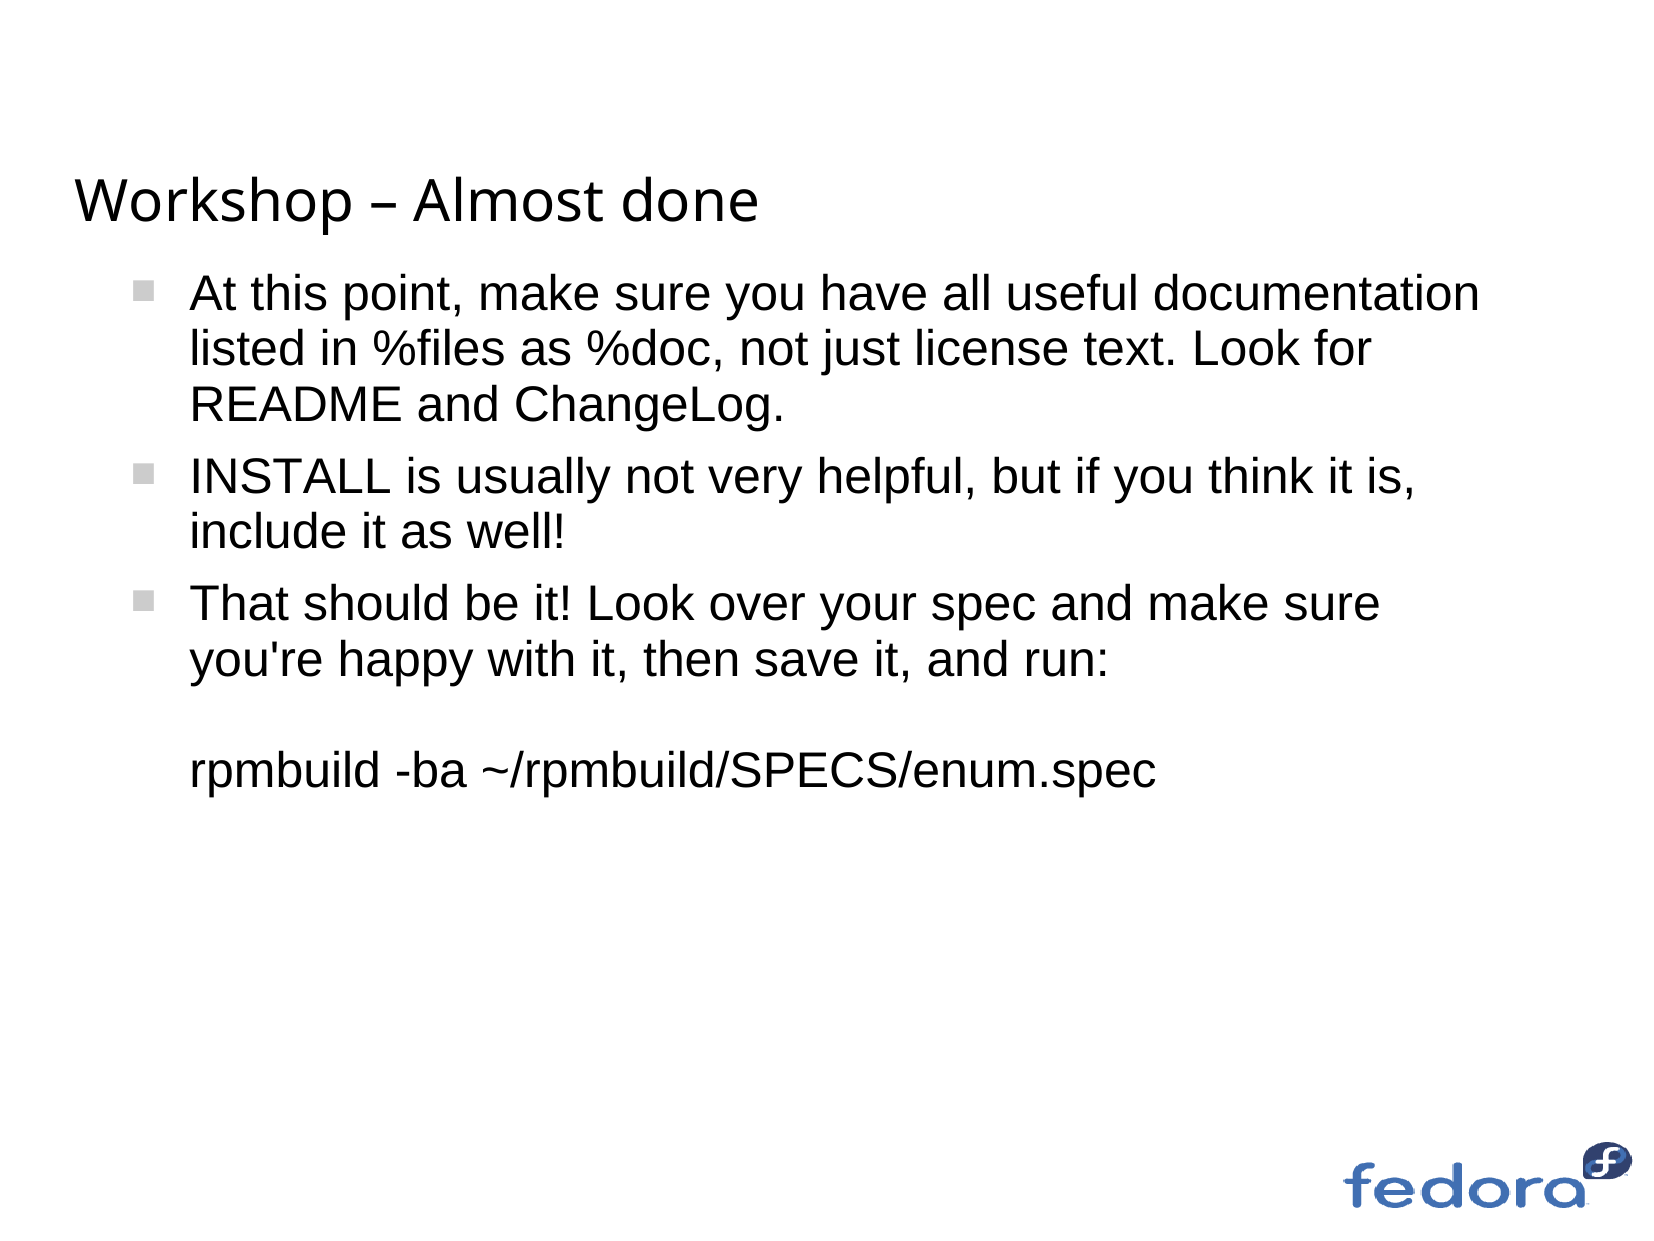

# Workshop – Almost done
At this point, make sure you have all useful documentation listed in %files as %doc, not just license text. Look for README and ChangeLog.
INSTALL is usually not very helpful, but if you think it is, include it as well!
That should be it! Look over your spec and make sure you're happy with it, then save it, and run:
rpmbuild -ba ~/rpmbuild/SPECS/enum.spec